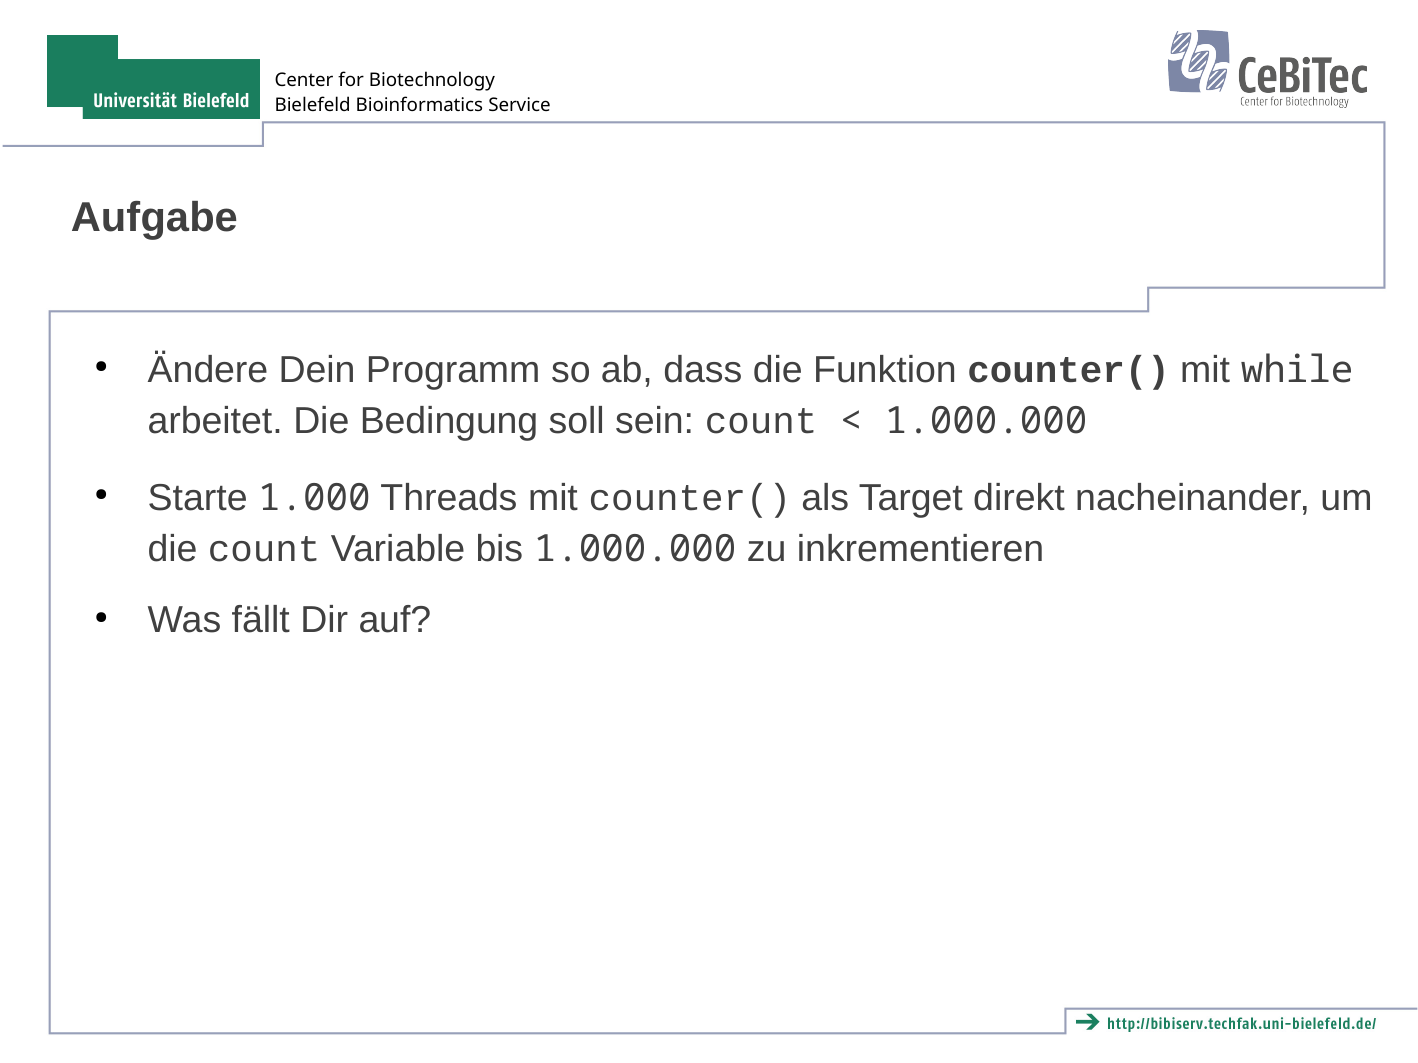

# Aufgabe
Ändere Dein Programm so ab, dass die Funktion counter() mit while arbeitet. Die Bedingung soll sein: count < 1.000.000
Starte 1.000 Threads mit counter() als Target direkt nacheinander, um die count Variable bis 1.000.000 zu inkrementieren
Was fällt Dir auf?